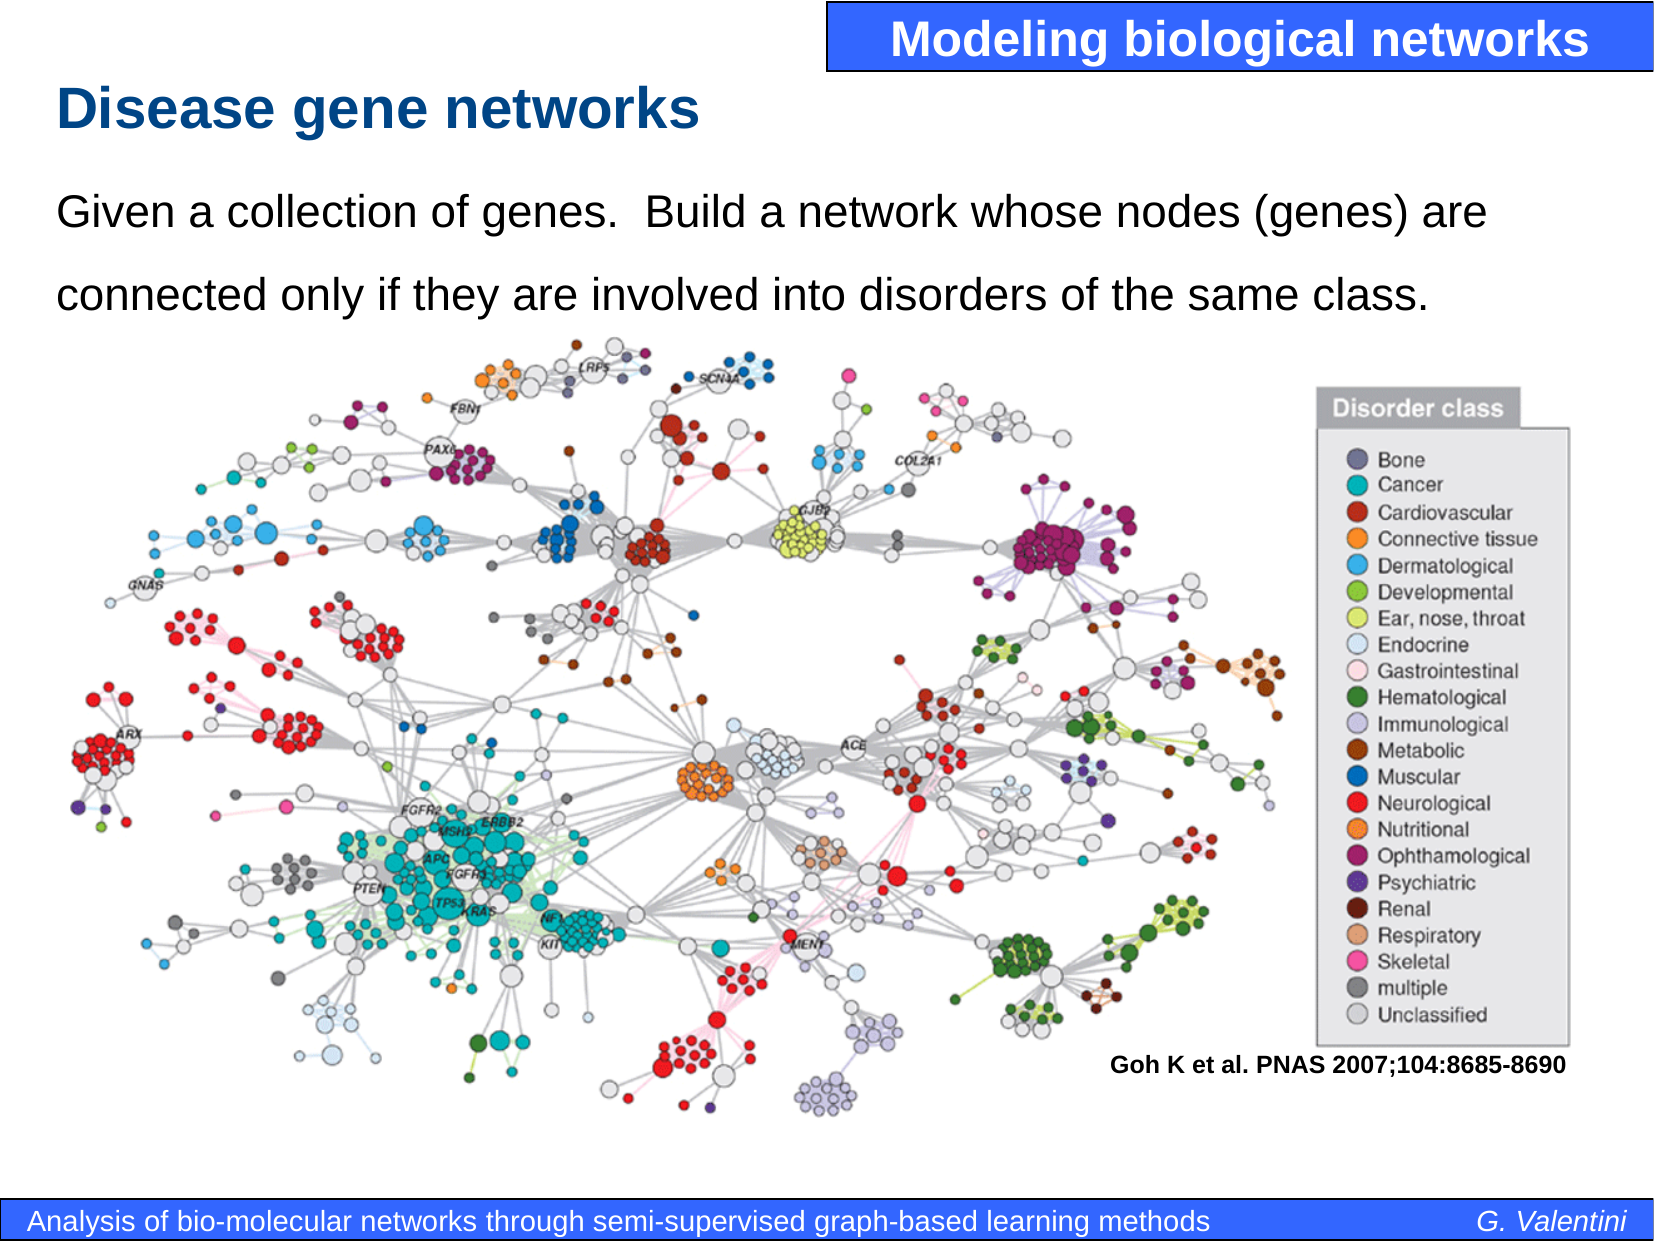

Modeling biological networks
Disease gene networks
Given a collection of genes. Build a network whose nodes (genes) are connected only if they are involved into disorders of the same class.
Goh K et al. PNAS 2007;104:8685-8690
Analysis of bio-molecular networks through semi-supervised graph-based learning methods G. Valentini